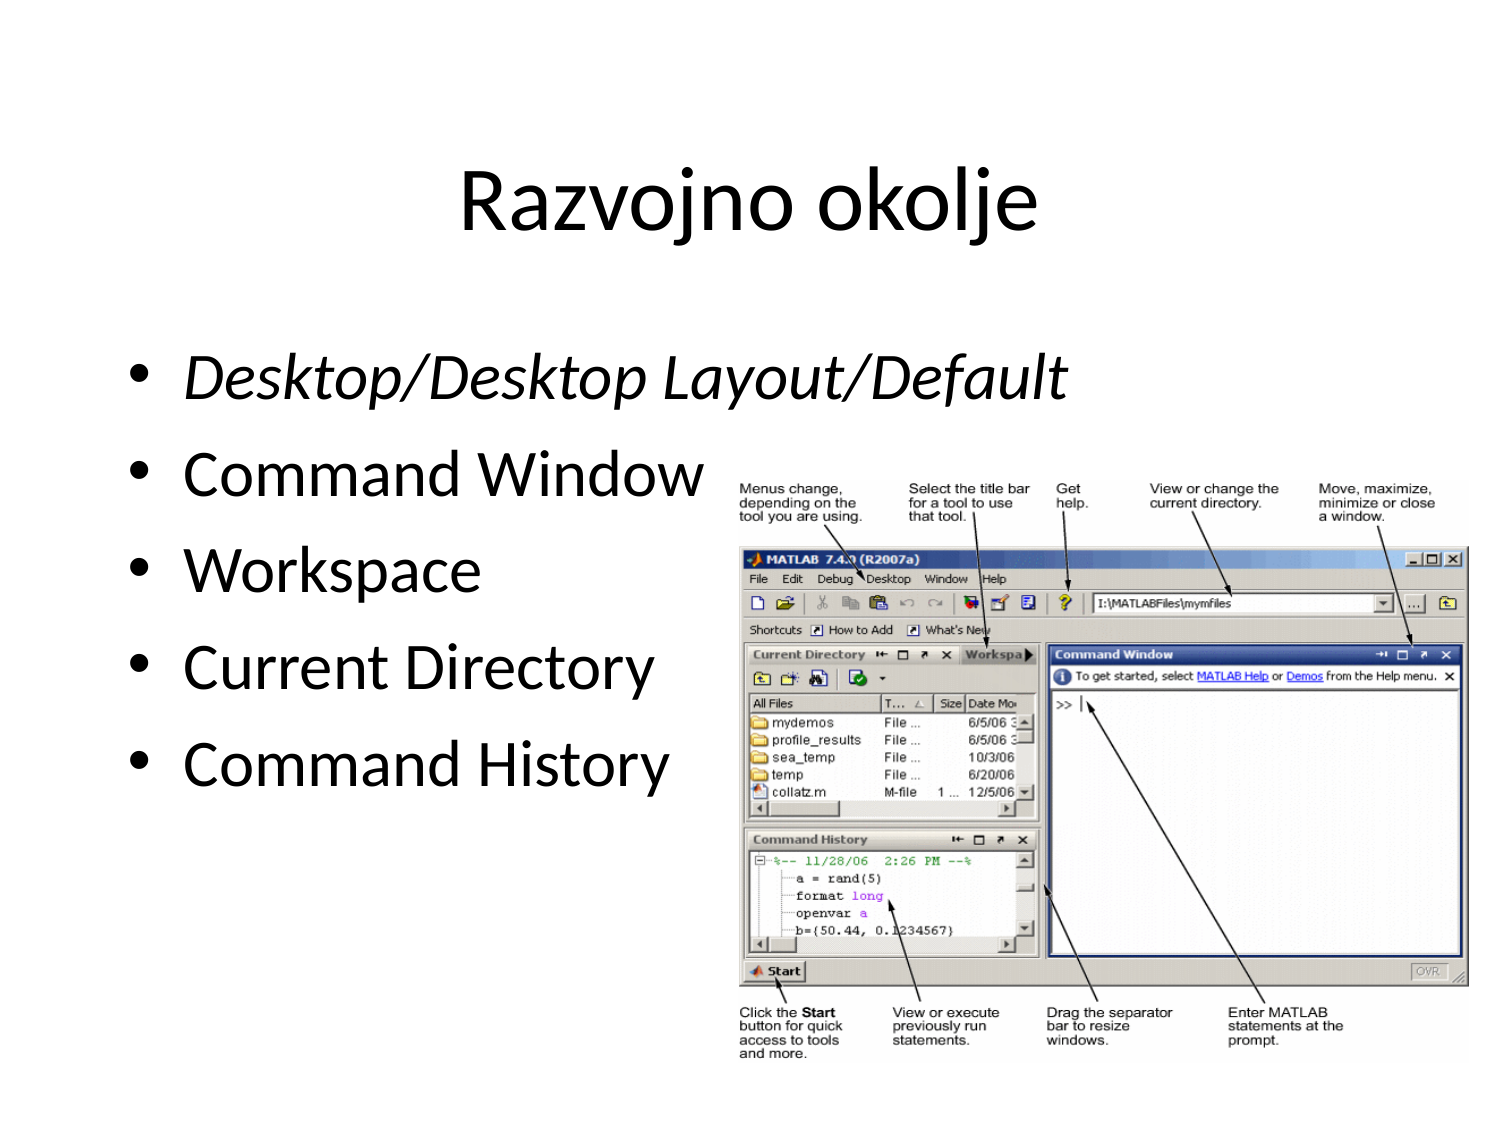

# Razvojno okolje
Desktop/Desktop Layout/Default
Command Window
Workspace
Current Directory
Command History